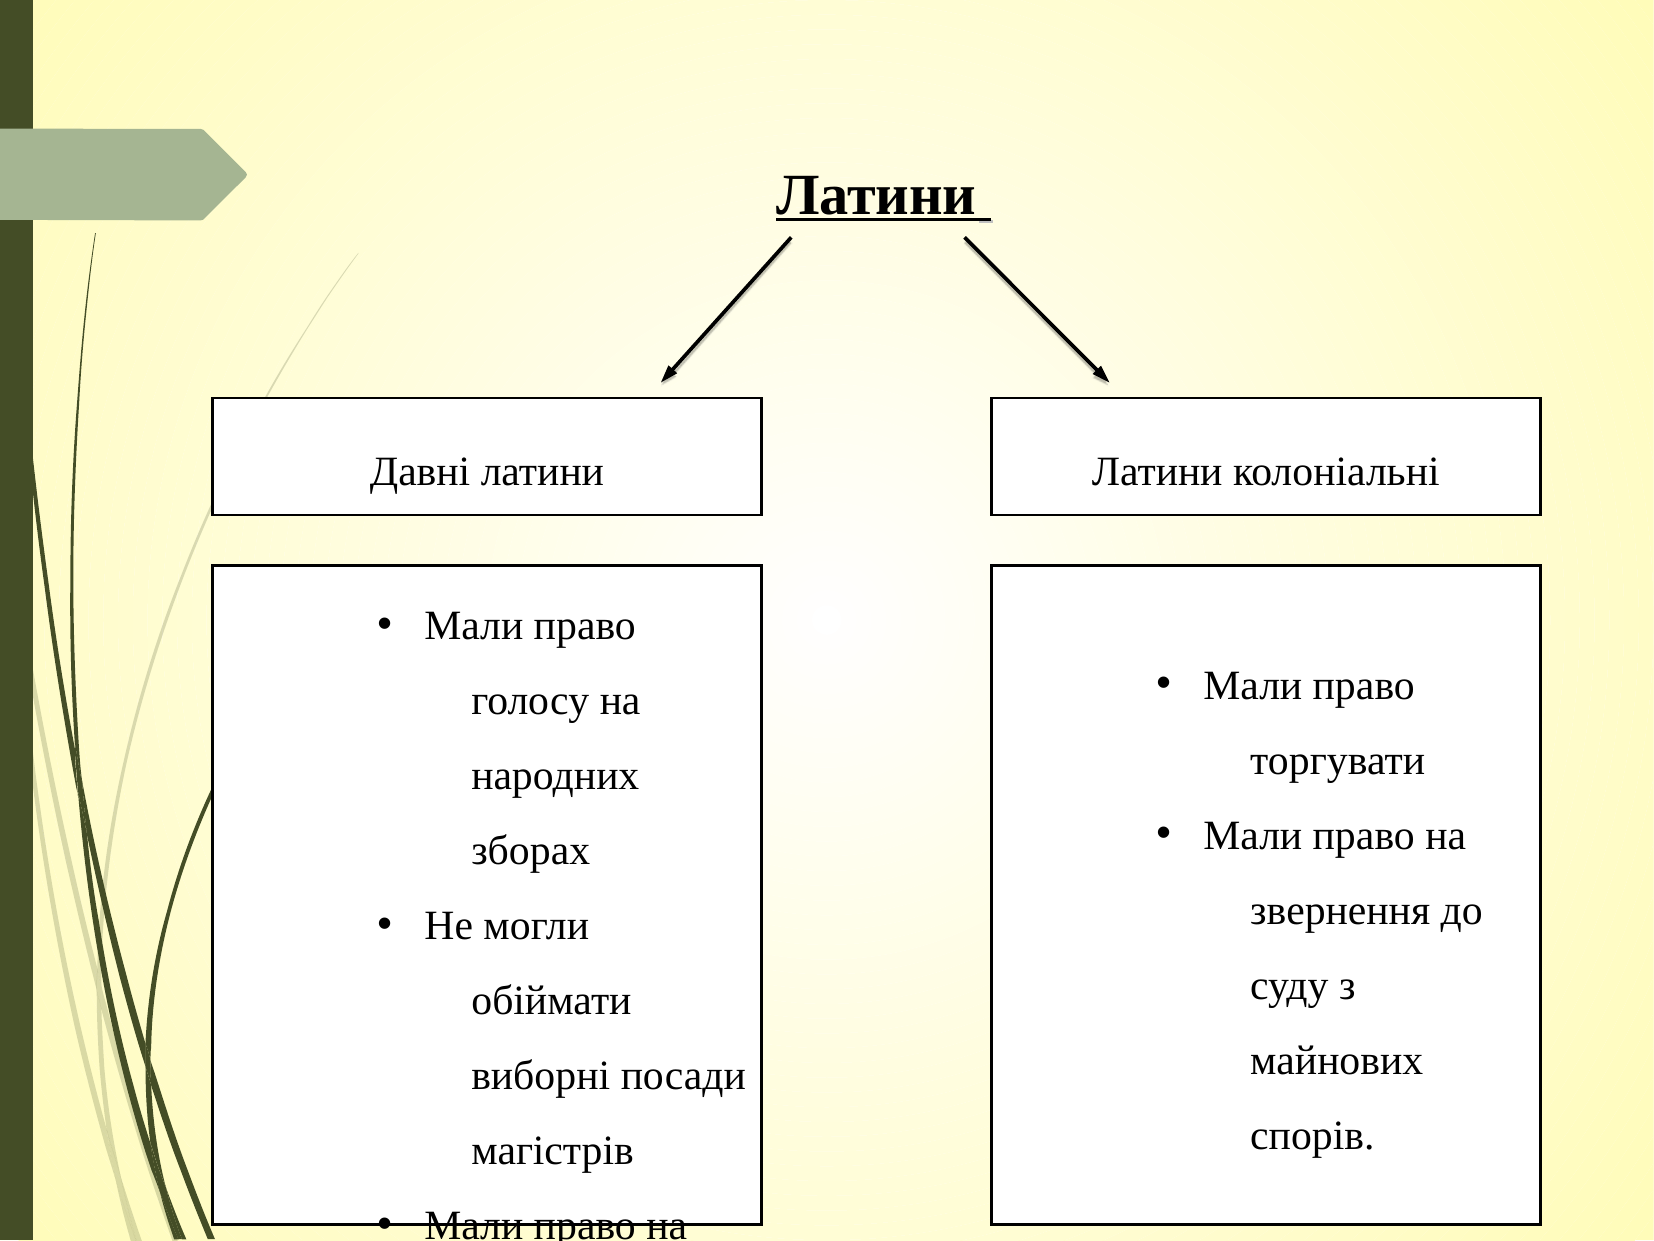

Латини
Давні латини
Латини колоніальні
Мали право голосу на народних зборах
Не могли обіймати виборні посади магістрів
Мали право на шлюб та право торгувати.
Мали право торгувати
Мали право на звернення до суду з майнових спорів.